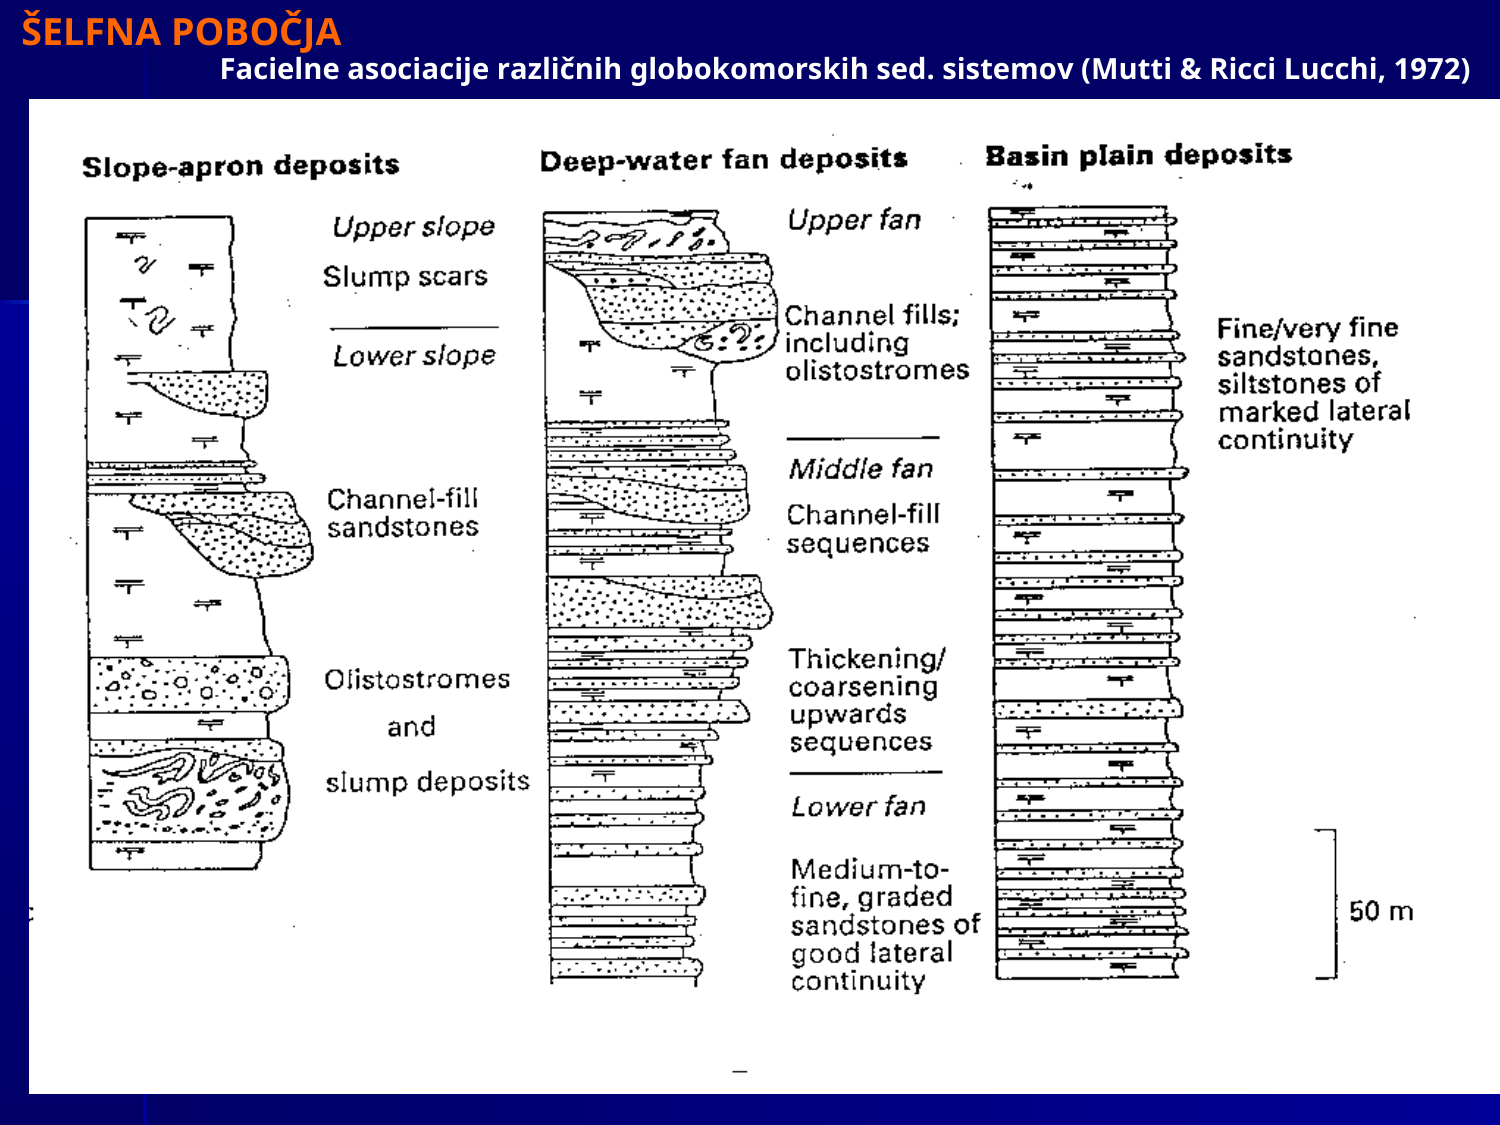

ŠELFNA POBOČJA
Facielne asociacije različnih globokomorskih sed. sistemov (Mutti & Ricci Lucchi, 1972)